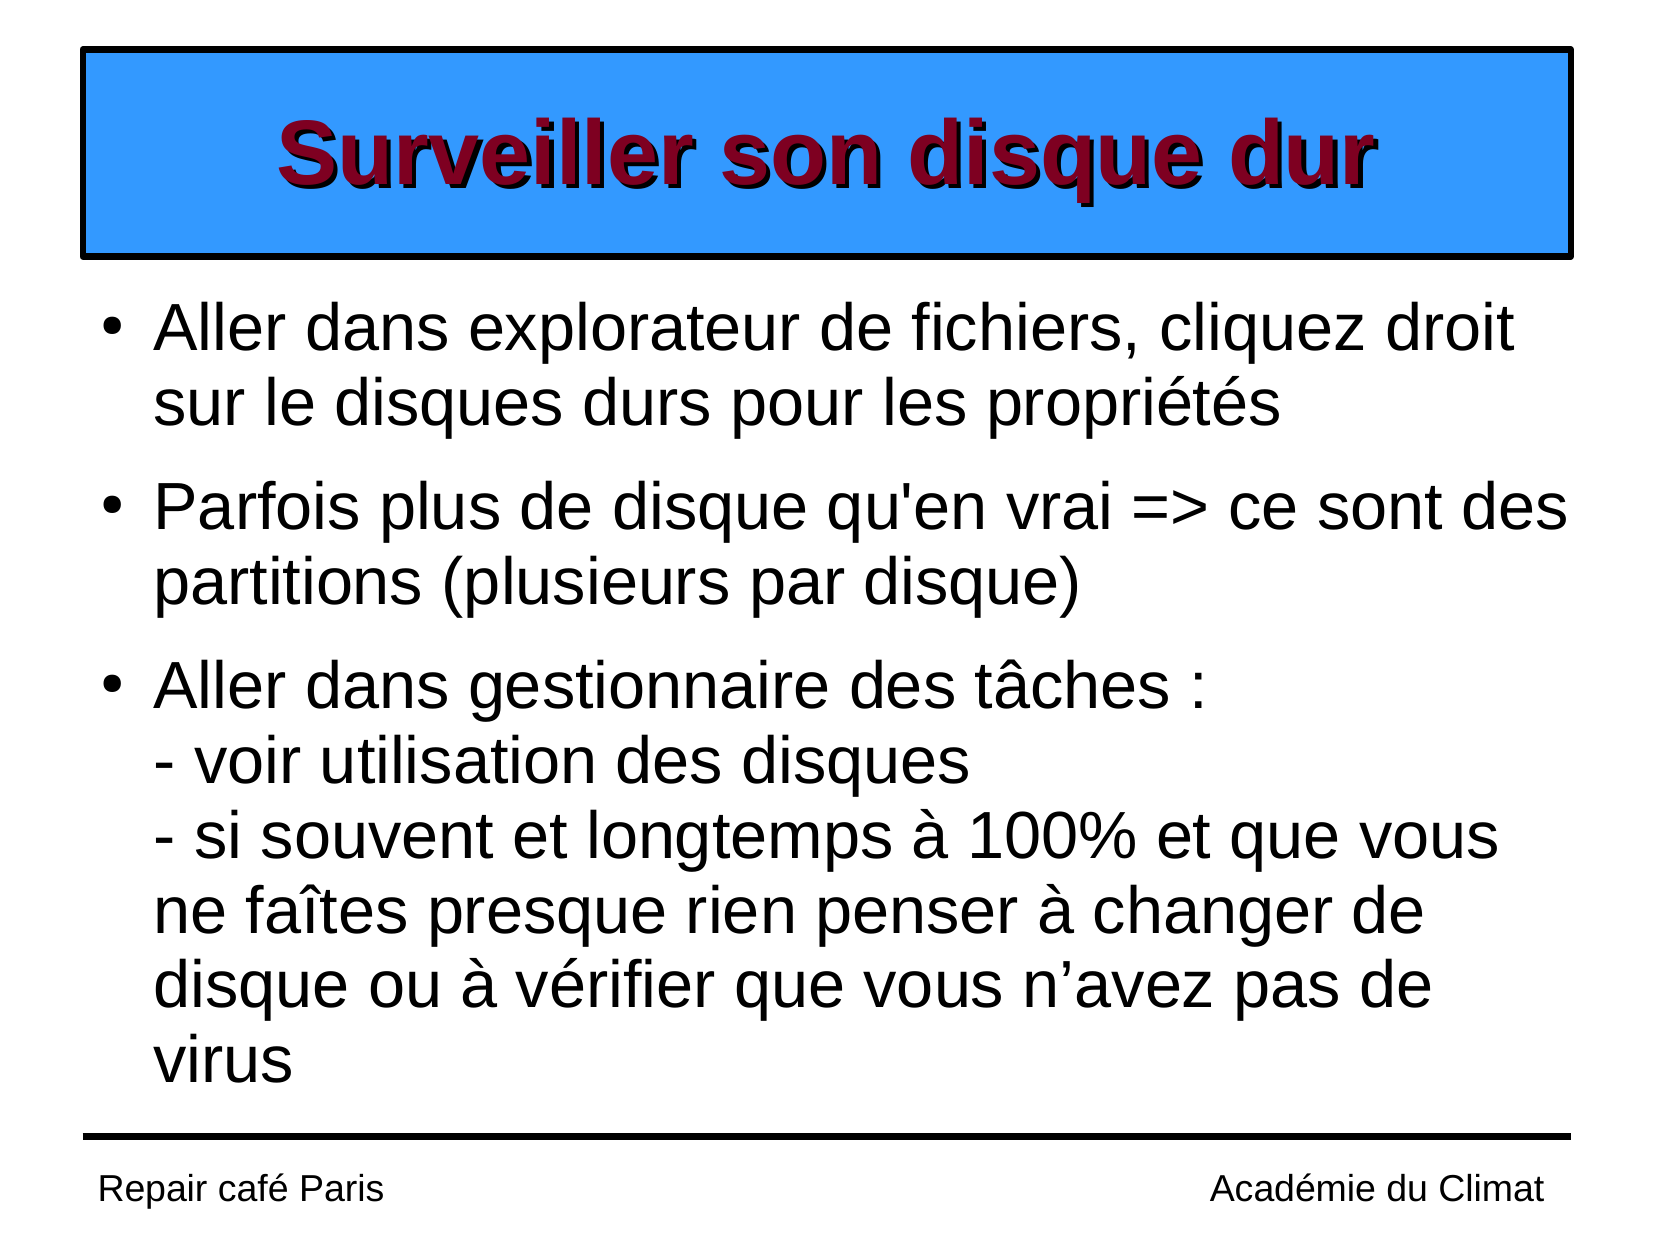

# Surveiller son disque dur
Aller dans explorateur de fichiers, cliquez droit sur le disques durs pour les propriétés
Parfois plus de disque qu'en vrai => ce sont des partitions (plusieurs par disque)
Aller dans gestionnaire des tâches :
- voir utilisation des disques
- si souvent et longtemps à 100% et que vous ne faîtes presque rien penser à changer de disque ou à vérifier que vous n’avez pas de virus
Repair café Paris	Académie du Climat
Explorateur clic droit sur les partitions, onglet outils > vérifier
Les ordis ont un logiciel de surveillance de défaillance des disques S.M.A.R.T. (Self Monitoring Analysis and Reporting Technology), lorsqu'il signale une erreur il faut sauvegarder les données pendant qu'il est encore temps